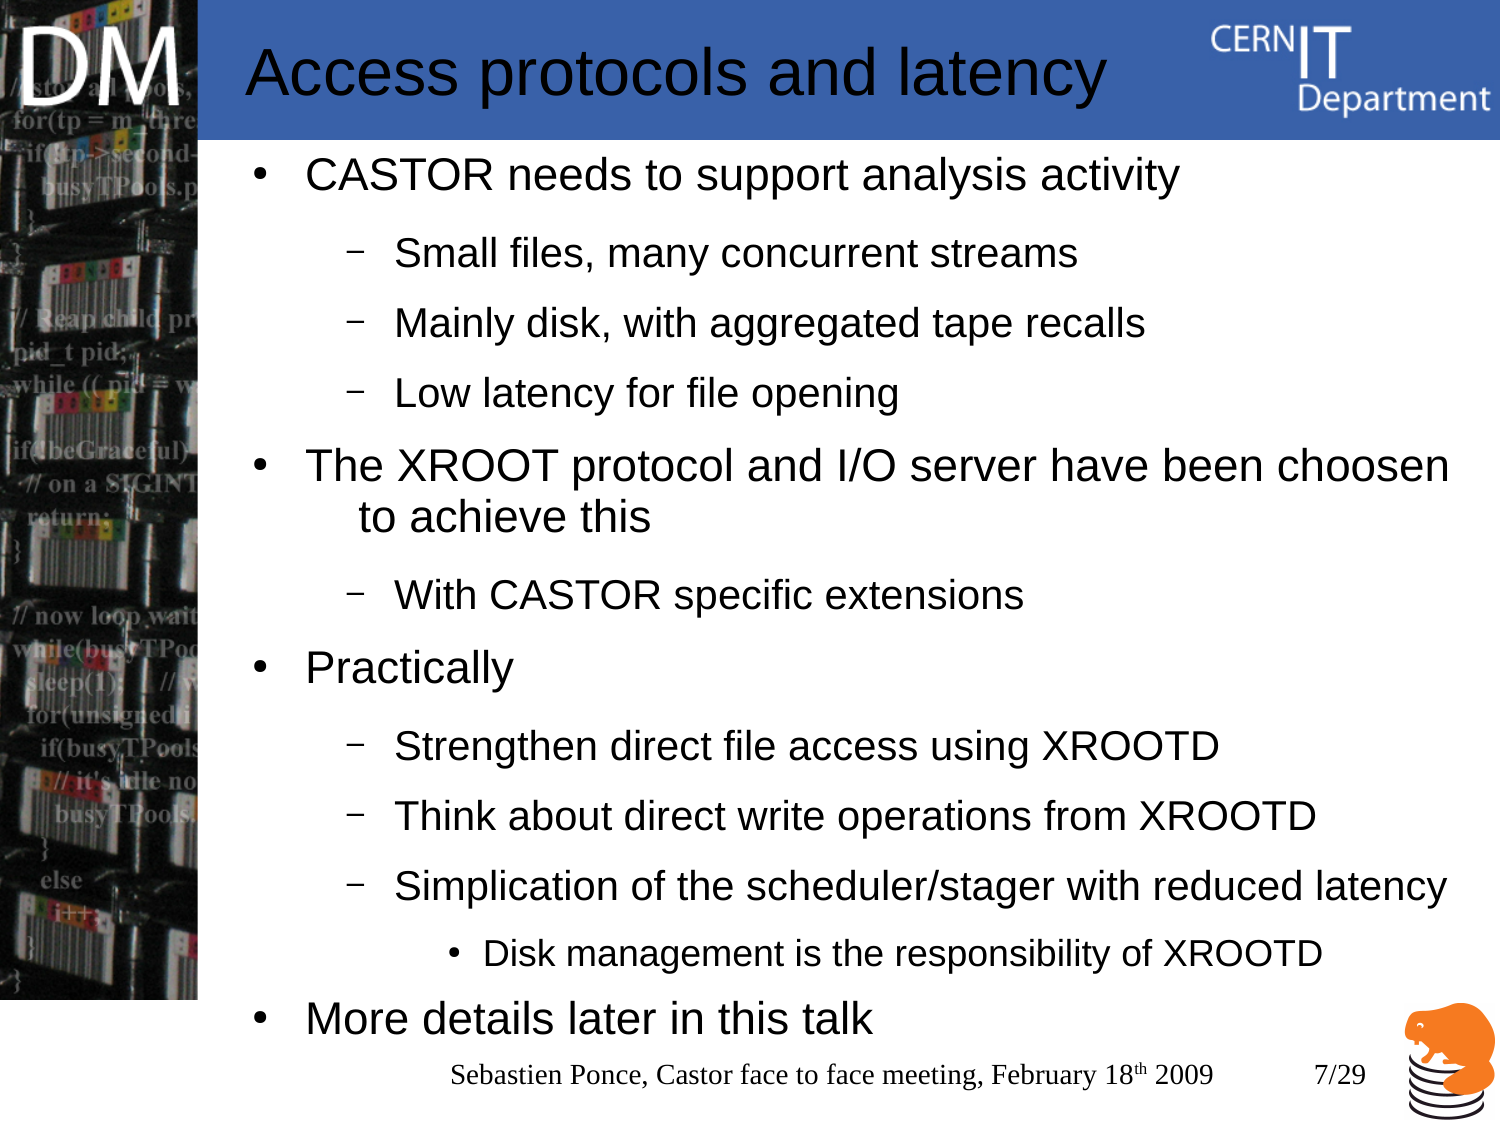

# Access protocols and latency
CASTOR needs to support analysis activity
Small files, many concurrent streams
Mainly disk, with aggregated tape recalls
Low latency for file opening
The XROOT protocol and I/O server have been choosen to achieve this
With CASTOR specific extensions
Practically
Strengthen direct file access using XROOTD
Think about direct write operations from XROOTD
Simplication of the scheduler/stager with reduced latency
Disk management is the responsibility of XROOTD
More details later in this talk